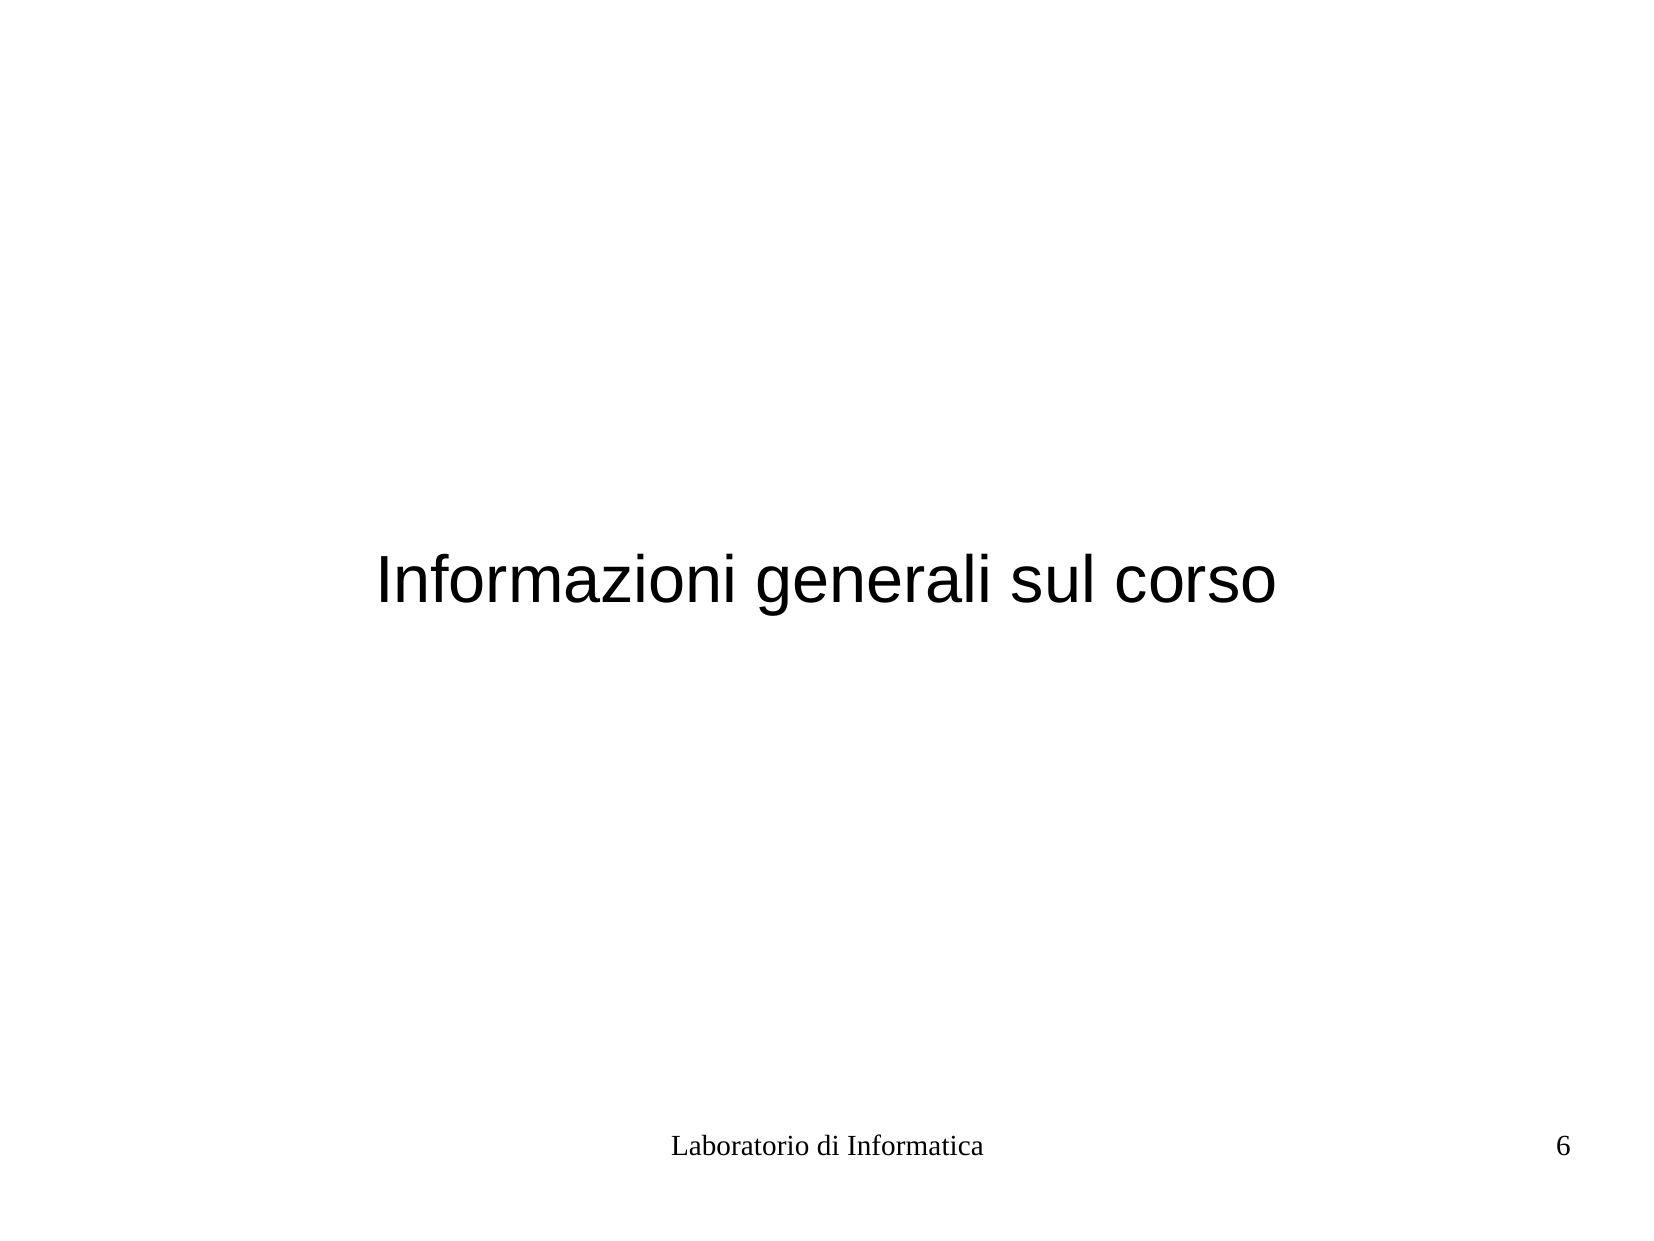

# Informazioni generali sul corso
Laboratorio di Informatica
6